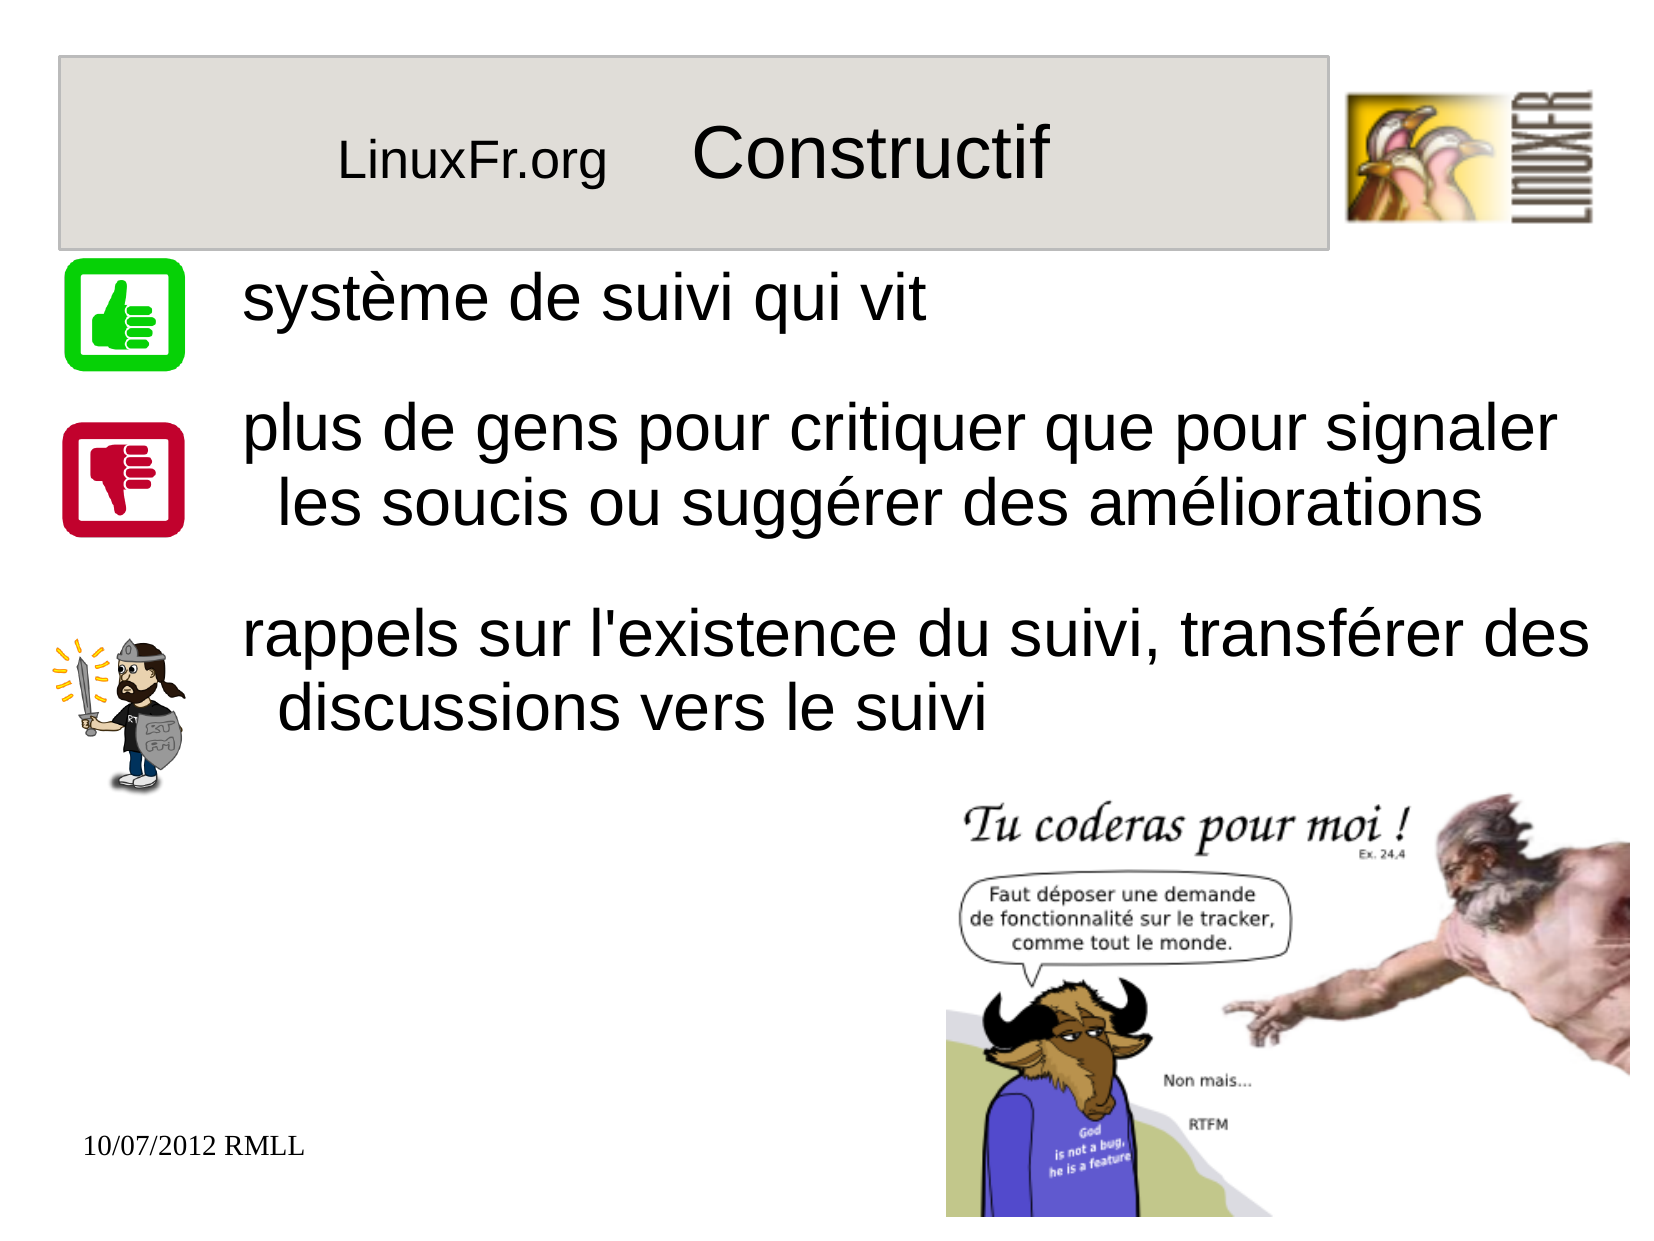

# LinuxFr.org Constructif
système de suivi qui vit
plus de gens pour critiquer que pour signaler les soucis ou suggérer des améliorations
rappels sur l'existence du suivi, transférer des discussions vers le suivi